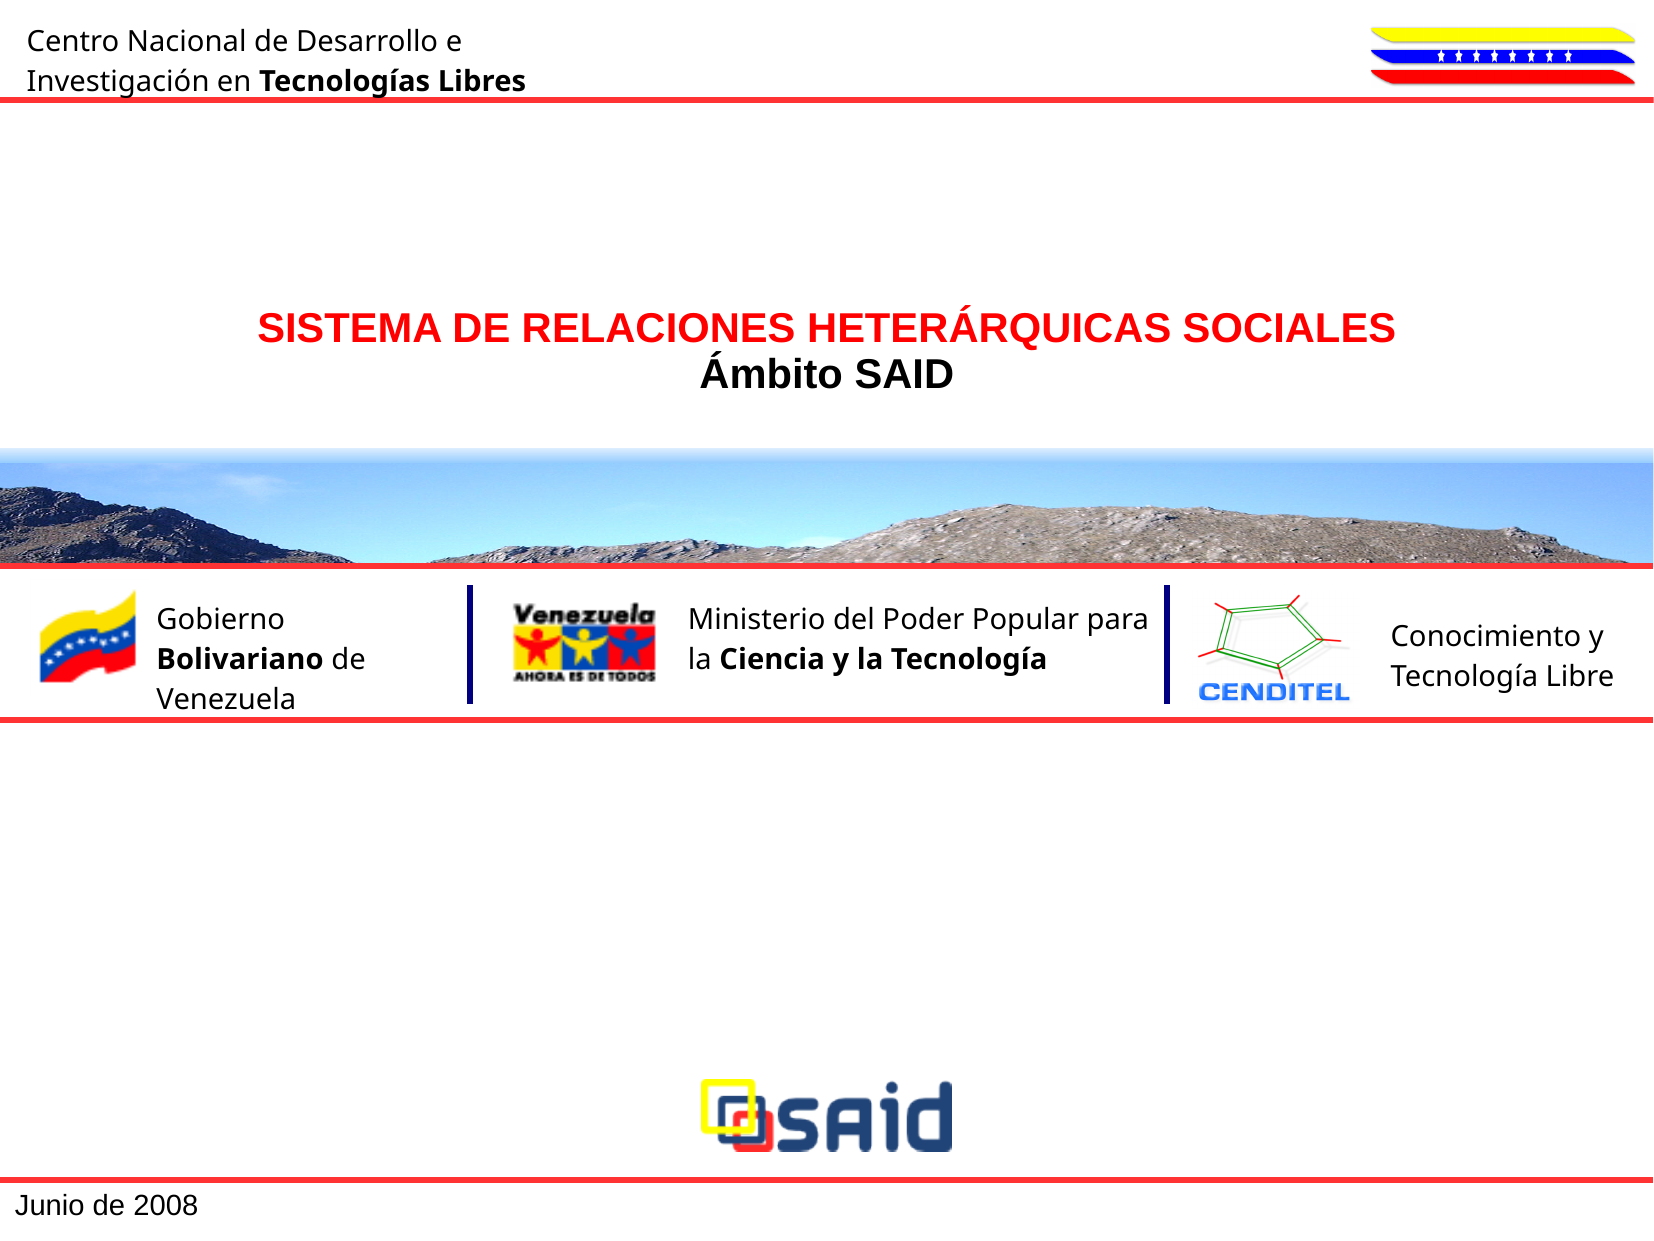

SISTEMA DE RELACIONES HETERÁRQUICAS SOCIALES
Ámbito SAID
Gobierno Bolivariano de Venezuela
Ministerio del Poder Popular para la Ciencia y la Tecnología
Conocimiento y Tecnología Libre